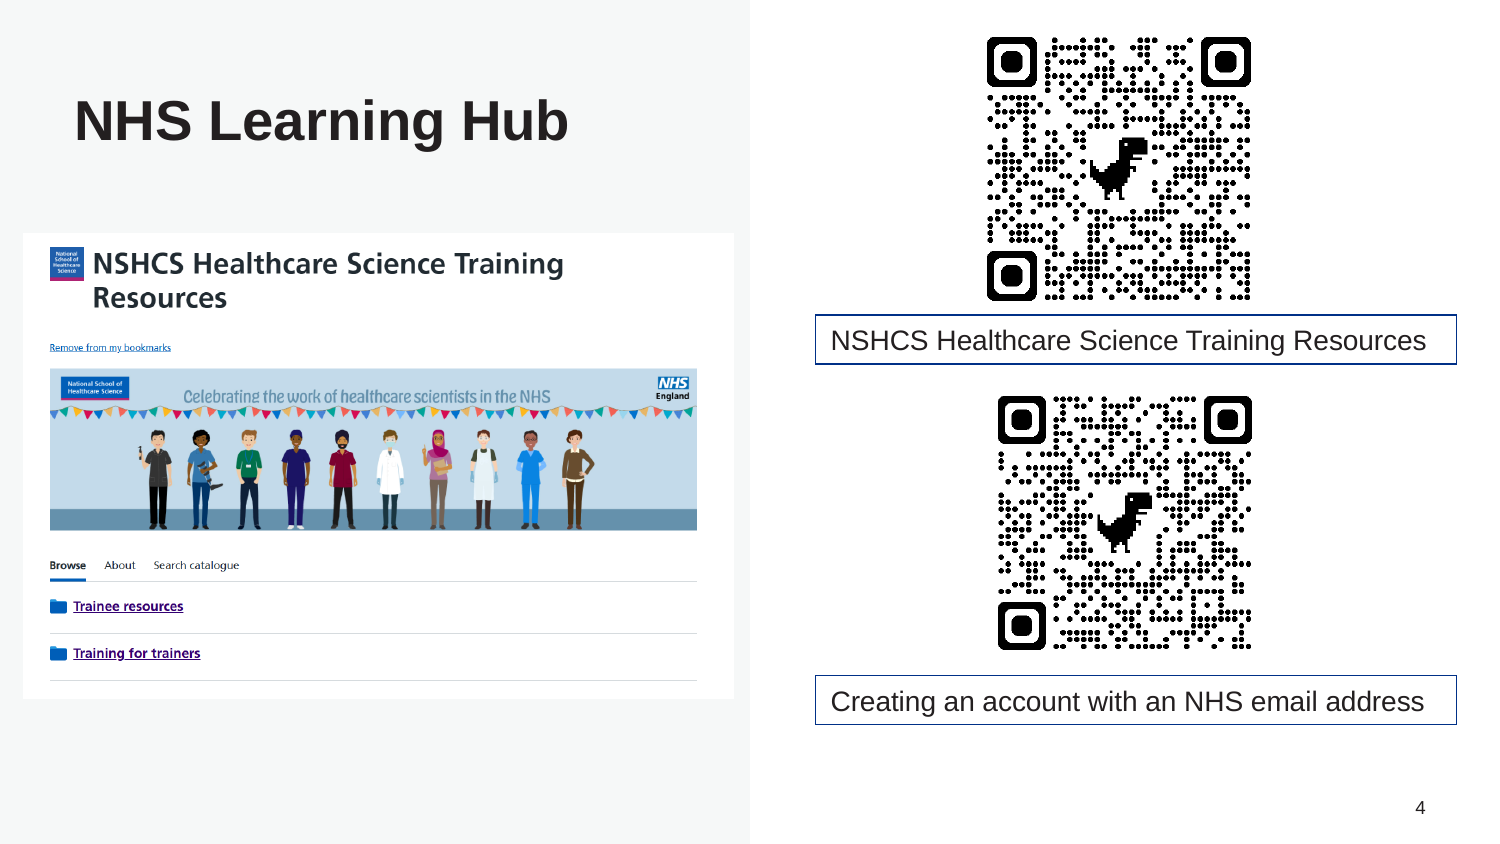

# NHS Learning Hub
NSHCS Healthcare Science Training Resources
Creating an account with an NHS email address